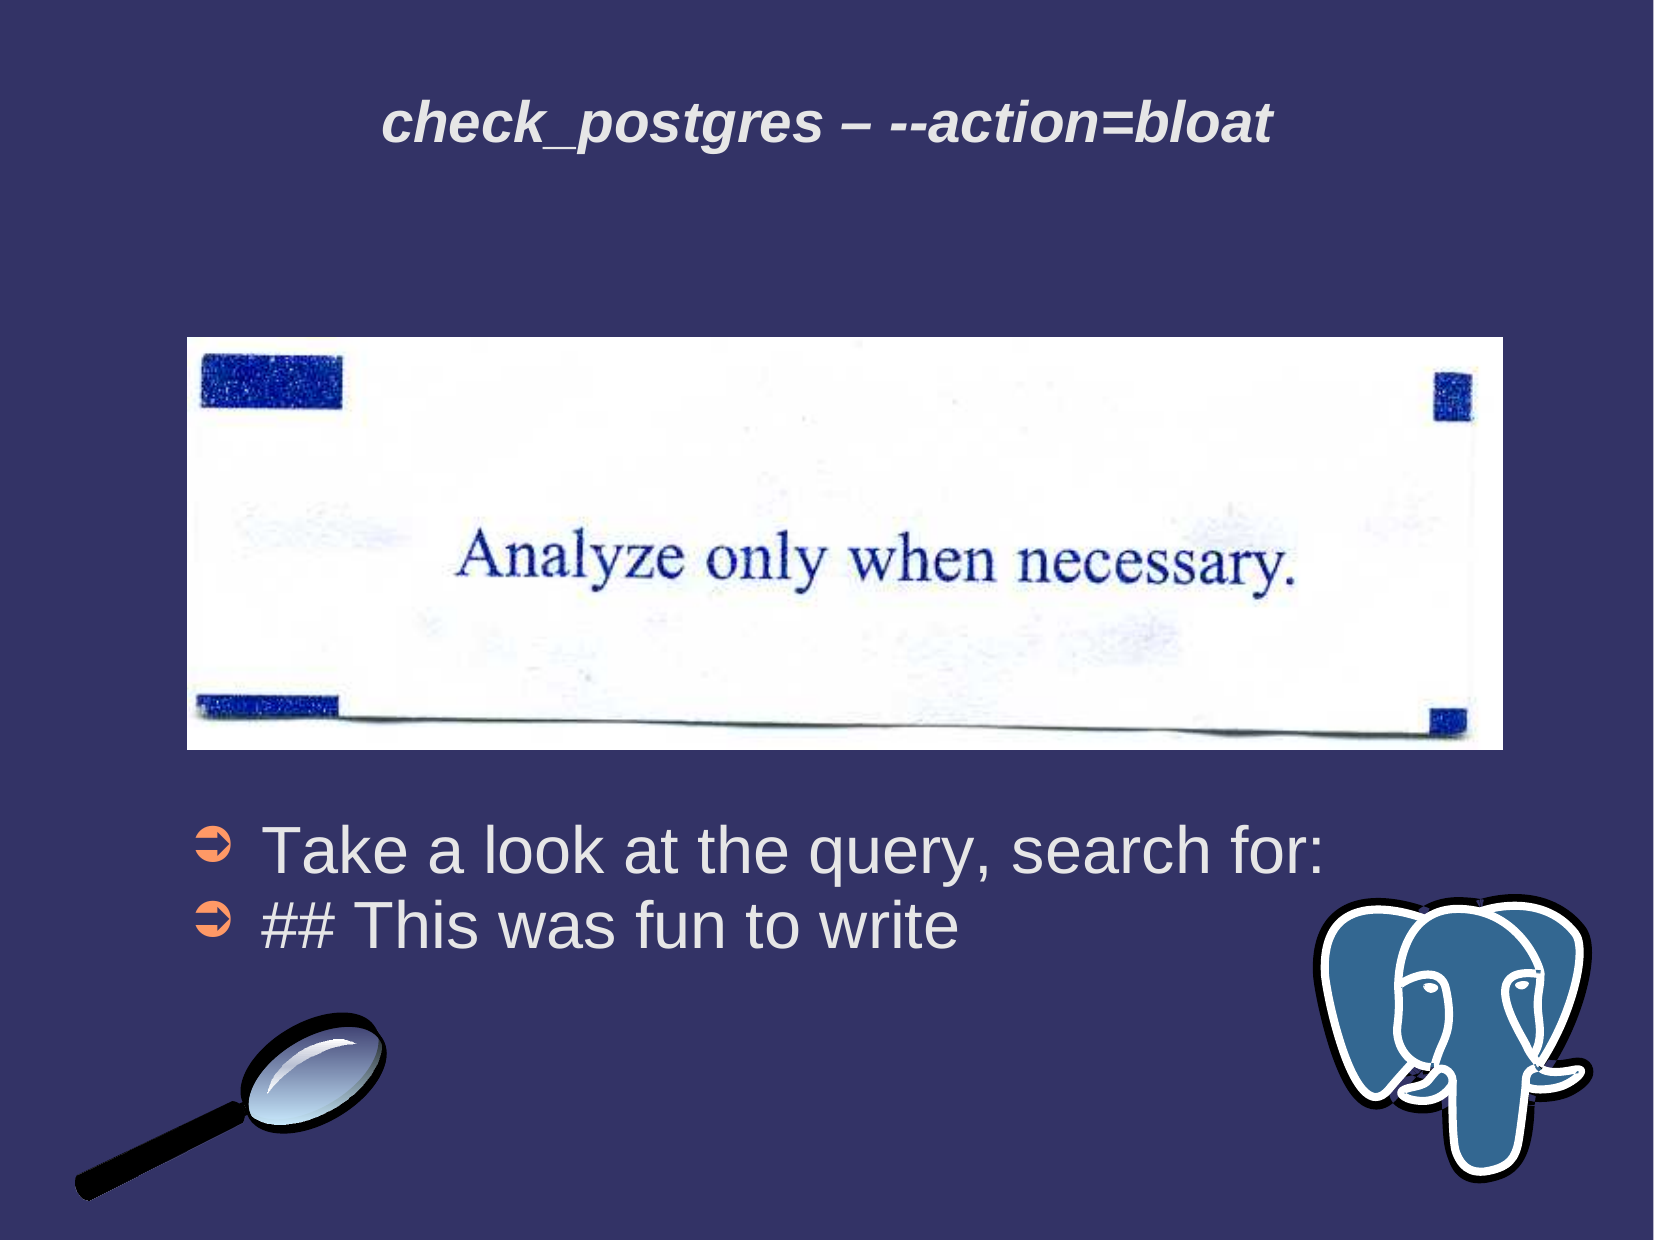

# check_postgres – --action=bloat
Take a look at the query, search for:
## This was fun to write